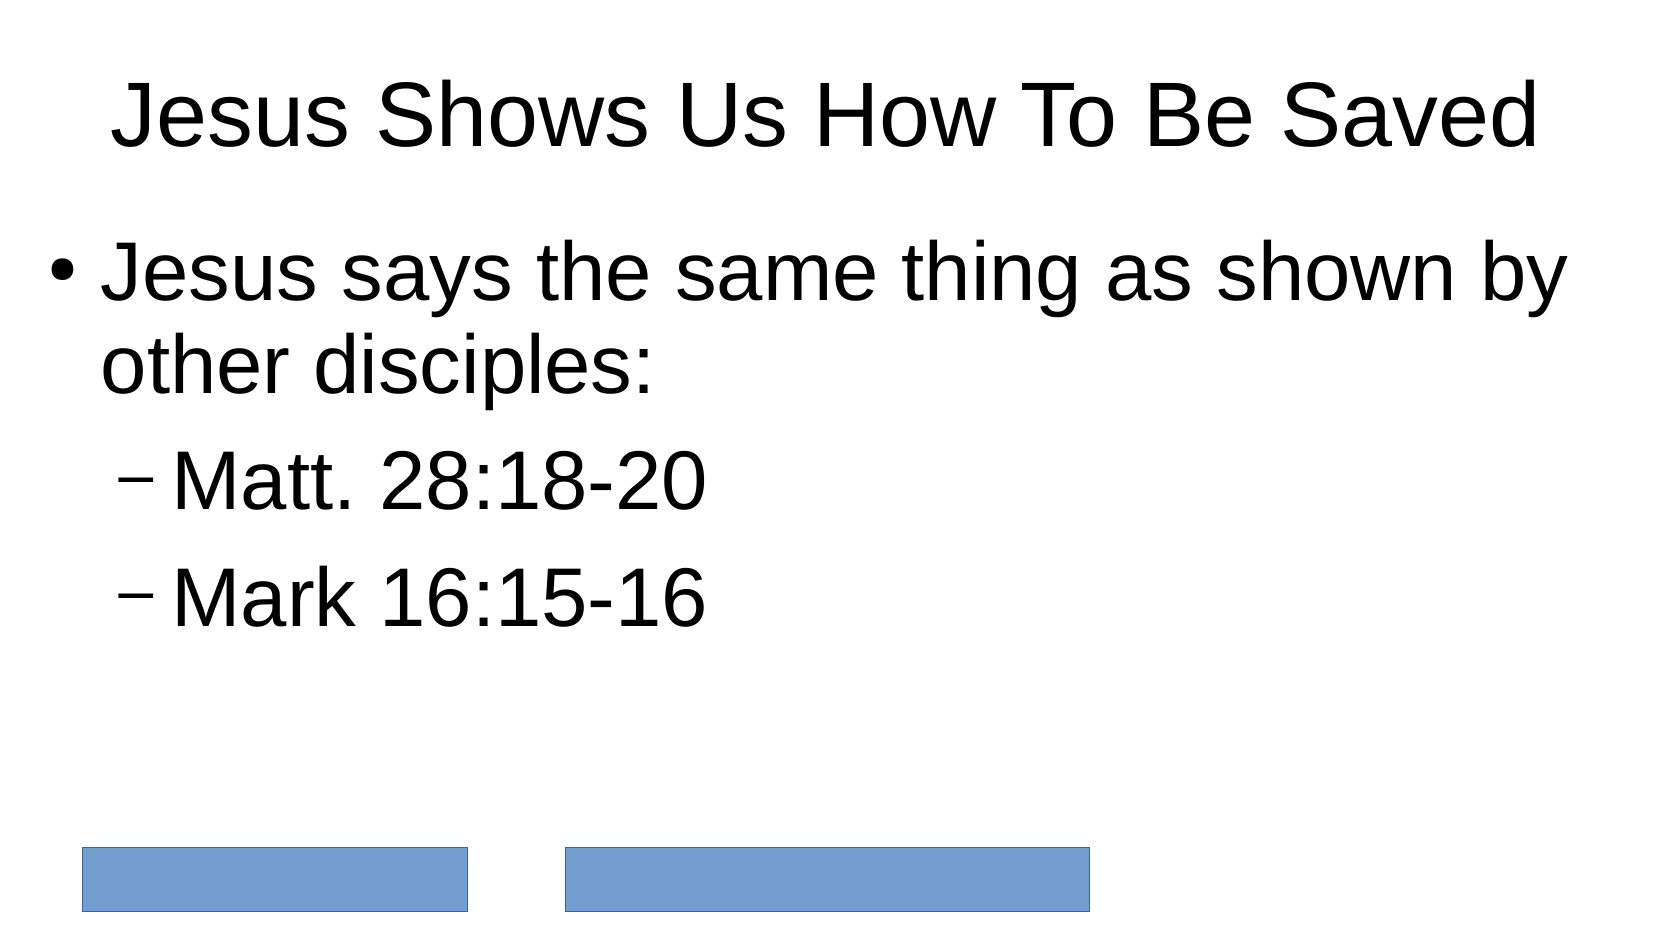

# Jesus Shows Us How To Be Saved
Jesus says the same thing as shown by other disciples:
Matt. 28:18-20
Mark 16:15-16